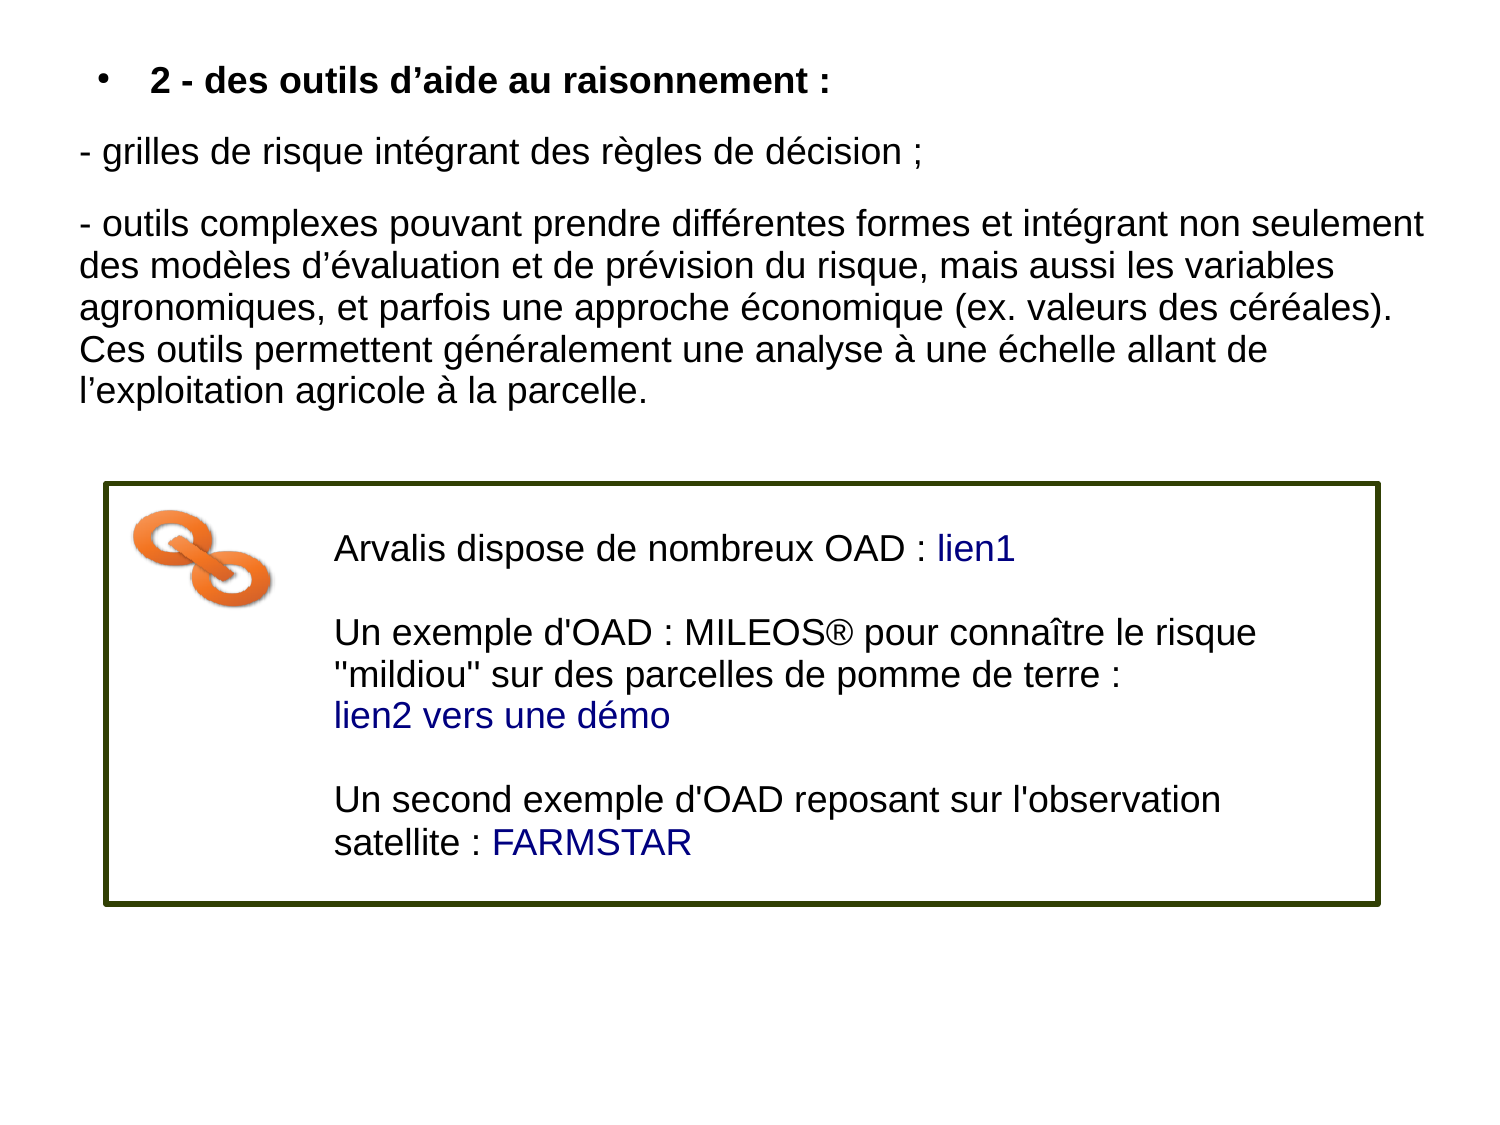

# 2 - des outils d’aide au raisonnement :
- grilles de risque intégrant des règles de décision ;
- outils complexes pouvant prendre différentes formes et intégrant non seulement des modèles d’évaluation et de prévision du risque, mais aussi les variables agronomiques, et parfois une approche économique (ex. valeurs des céréales). Ces outils permettent généralement une analyse à une échelle allant de l’exploitation agricole à la parcelle.
Arvalis dispose de nombreux OAD : lien1
Un exemple d'OAD : MILEOS® pour connaître le risque ''mildiou'' sur des parcelles de pomme de terre : lien2 vers une démo
Un second exemple d'OAD reposant sur l'observation satellite : FARMSTAR